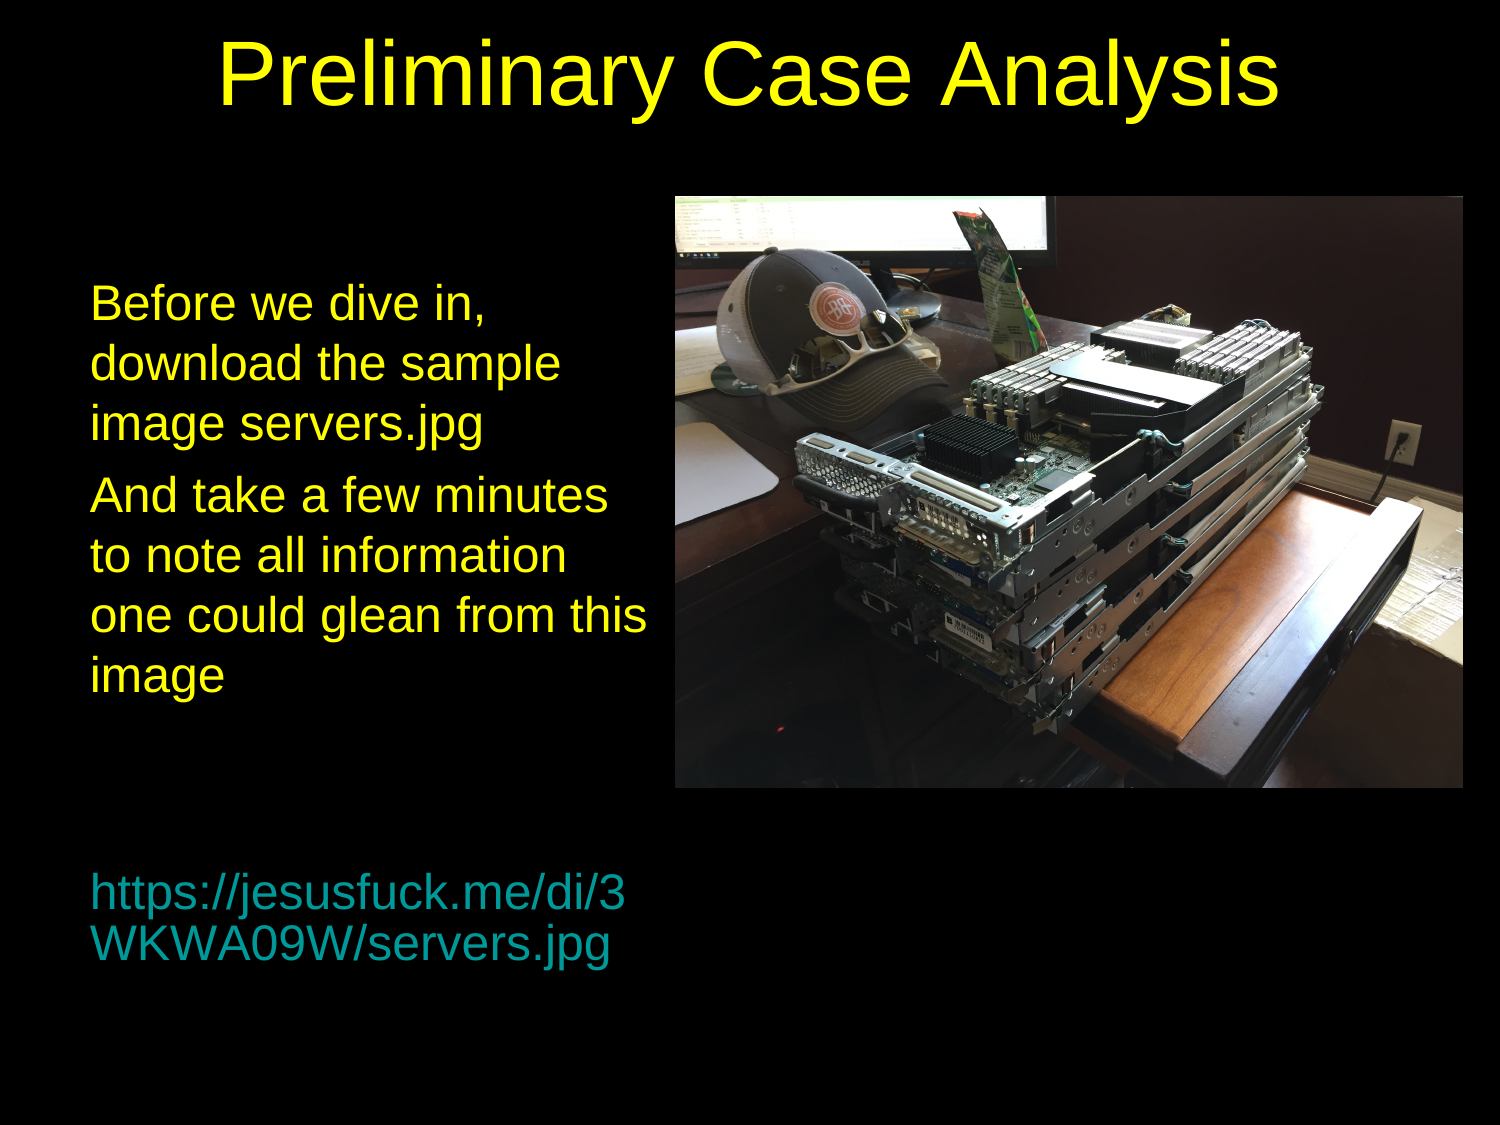

# Preliminary Case Analysis
Before we dive in, download the sample image servers.jpg
And take a few minutes to note all information one could glean from this image
https://jesusfuck.me/di/3WKWA09W/servers.jpg